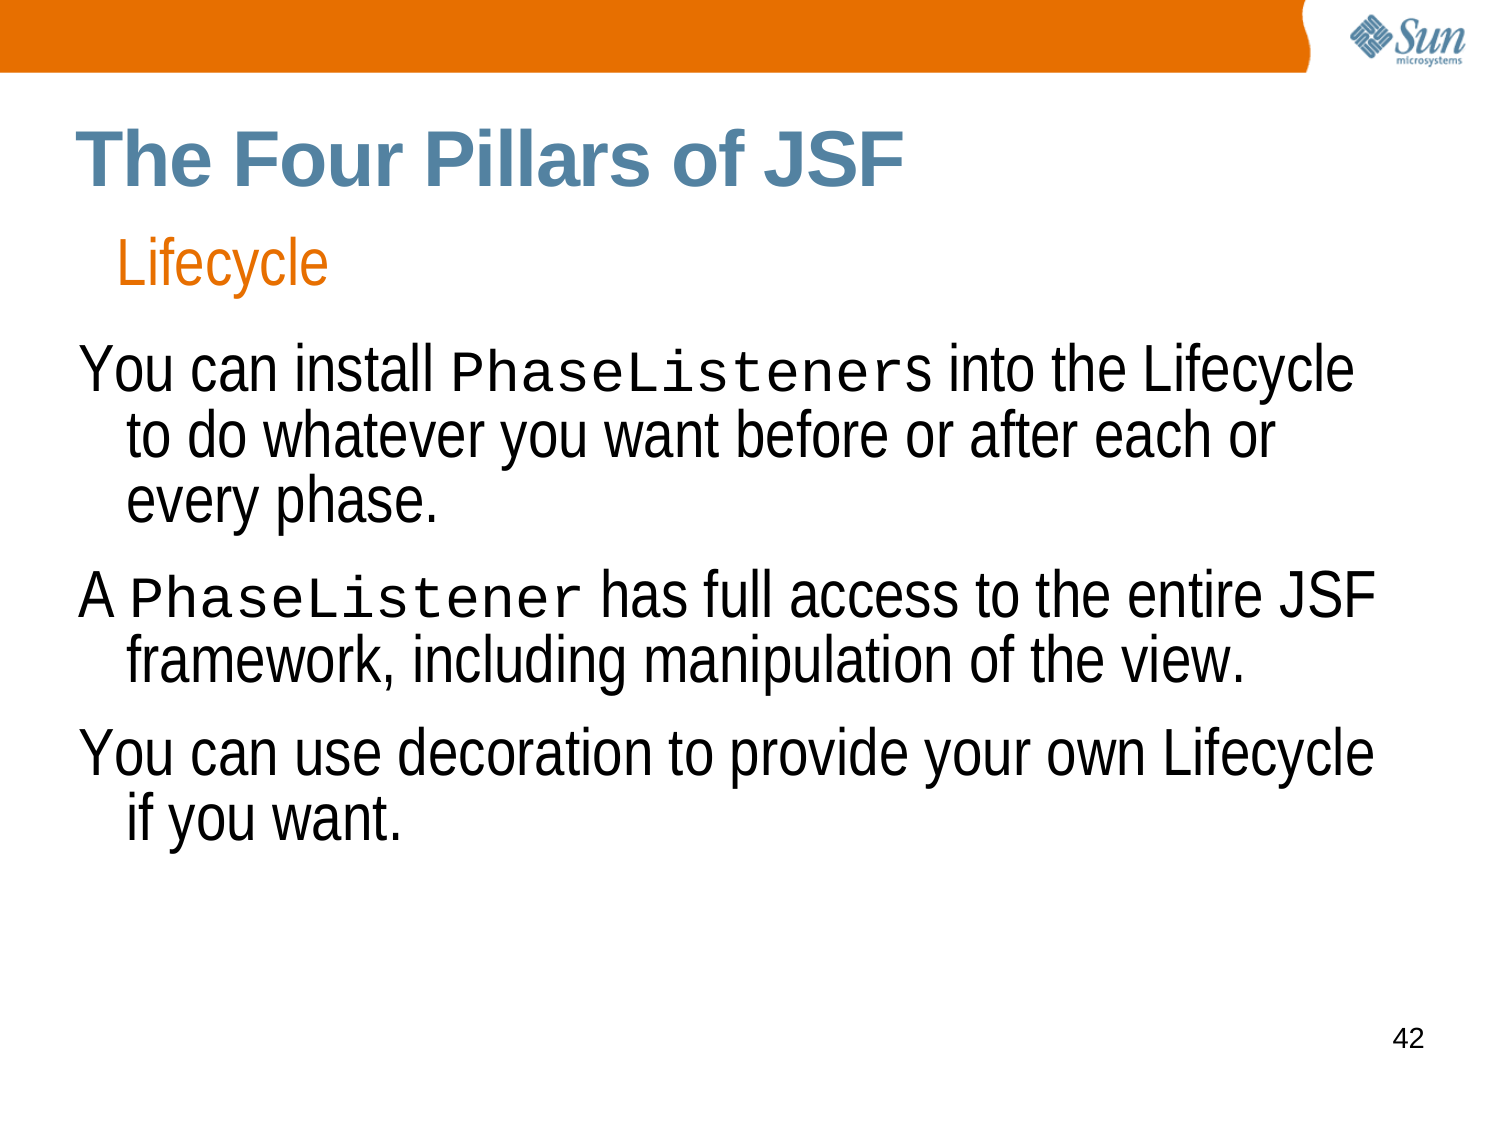

# The Four Pillars of JSF
Lifecycle
You can install PhaseListeners into the Lifecycle to do whatever you want before or after each or every phase.
A PhaseListener has full access to the entire JSF framework, including manipulation of the view.
You can use decoration to provide your own Lifecycle if you want.
42